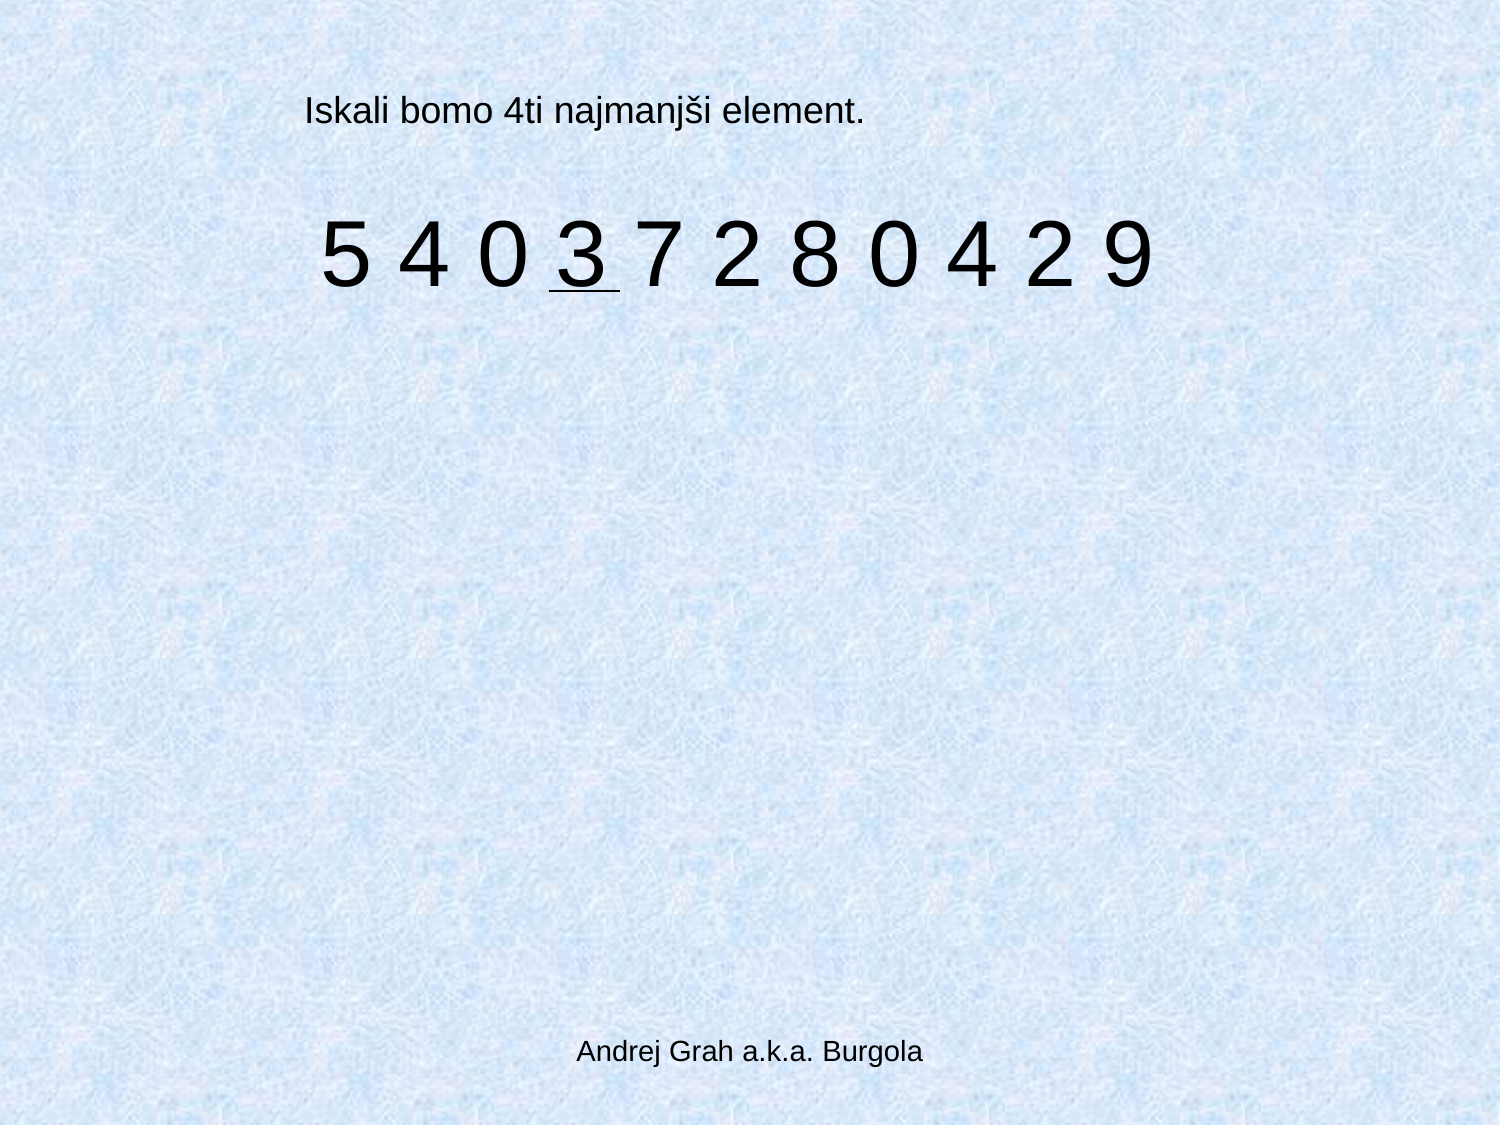

Iskali bomo 4ti najmanjši element.
5 4 0 3 7 2 8 0 4 2 9
Andrej Grah a.k.a. Burgola